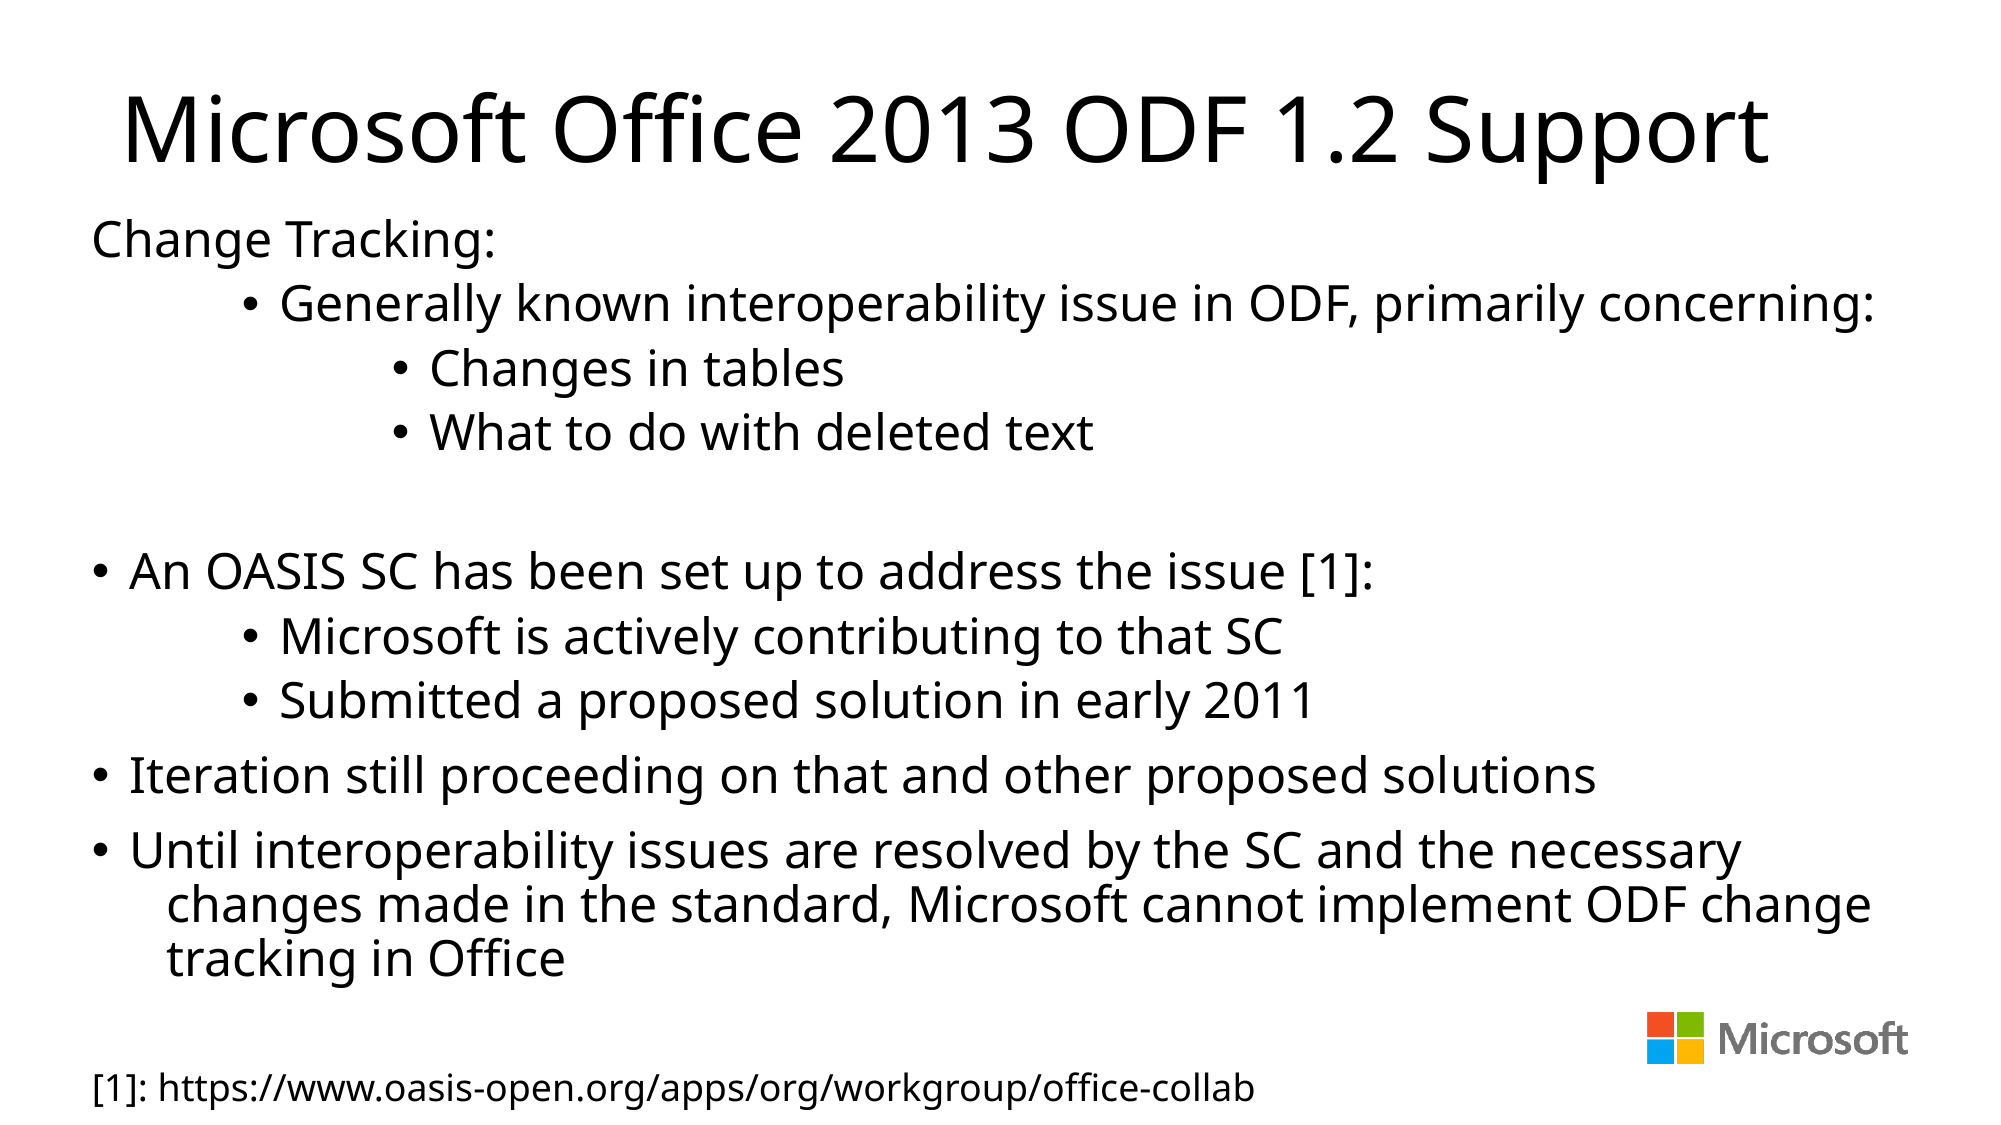

# Microsoft Office 2013 ODF 1.2 Support
Change Tracking:
Generally known interoperability issue in ODF, primarily concerning:
Changes in tables
What to do with deleted text
An OASIS SC has been set up to address the issue [1]:
Microsoft is actively contributing to that SC
Submitted a proposed solution in early 2011
Iteration still proceeding on that and other proposed solutions
Until interoperability issues are resolved by the SC and the necessary changes made in the standard, Microsoft cannot implement ODF change tracking in Office
[1]: https://www.oasis-open.org/apps/org/workgroup/office-collab